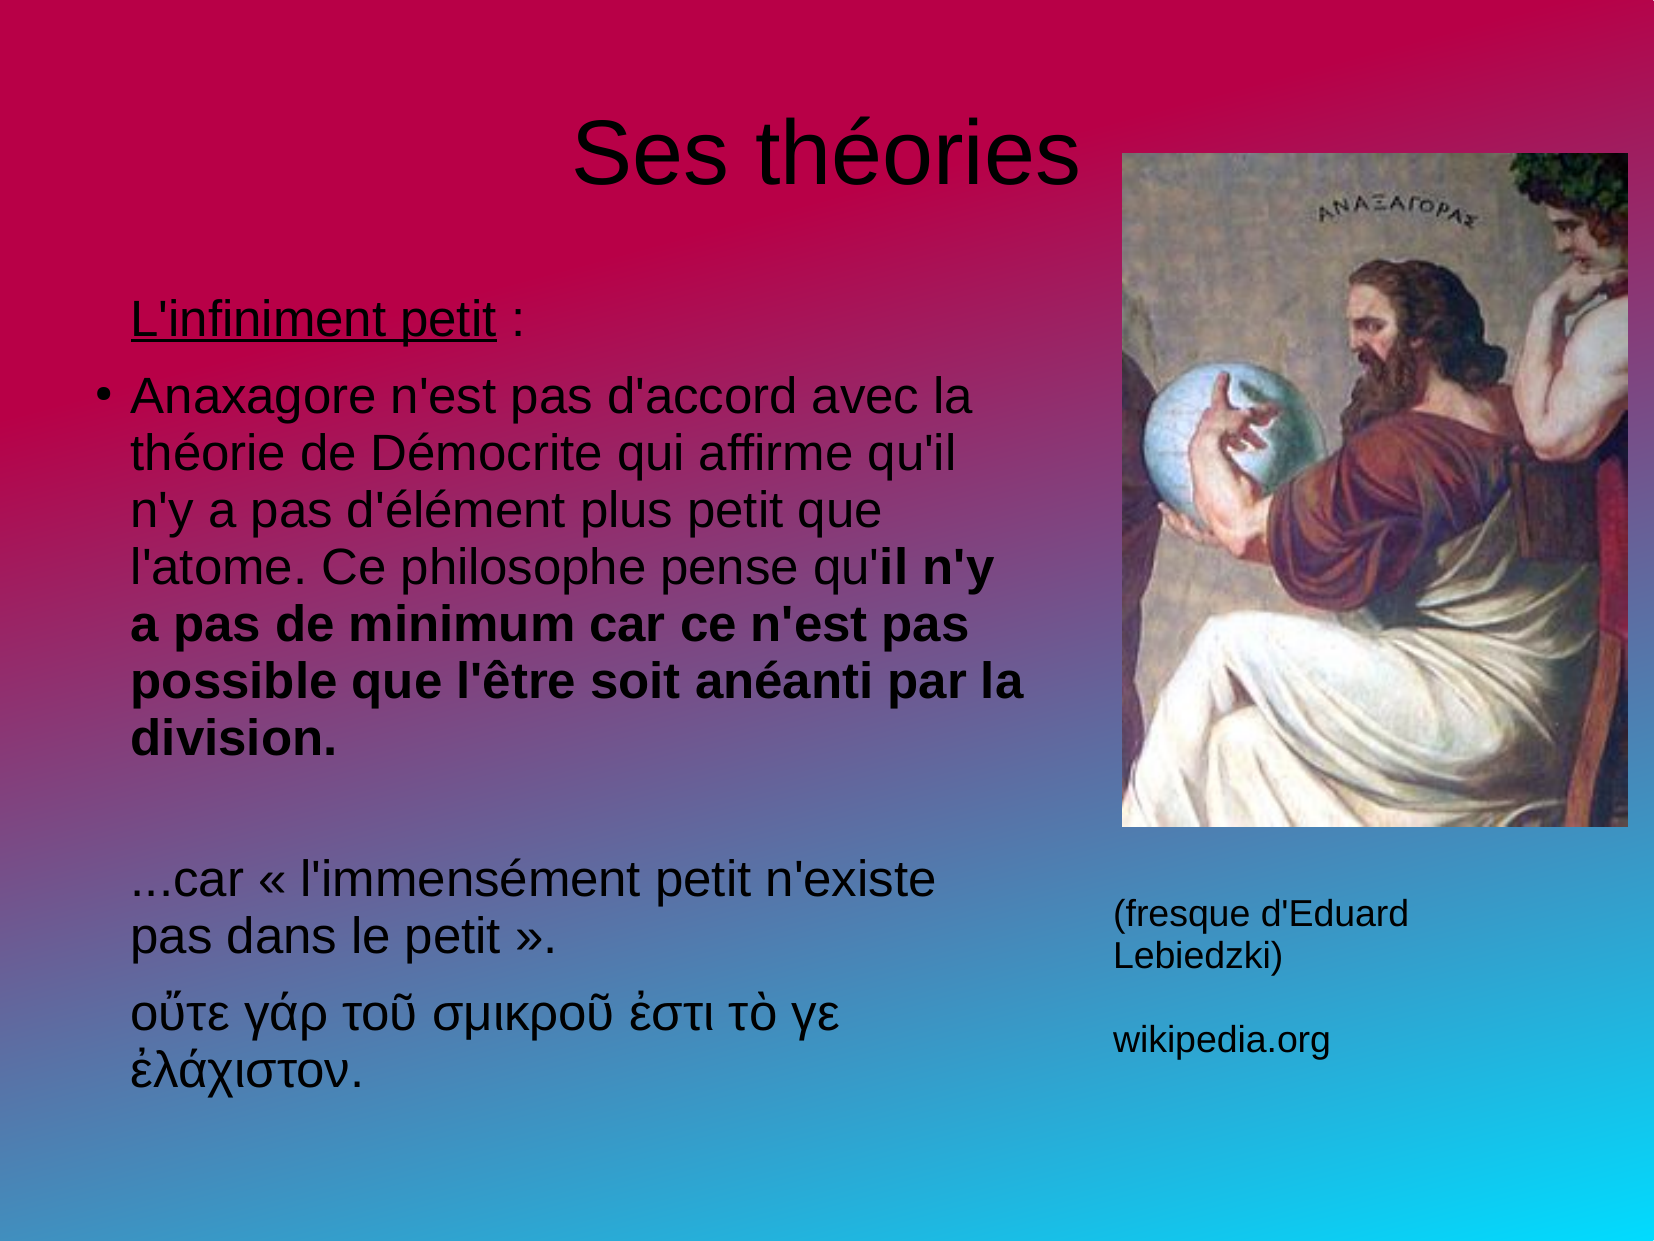

# Ses théories
L'infiniment petit :
Anaxagore n'est pas d'accord avec la théorie de Démocrite qui affirme qu'il n'y a pas d'élément plus petit que l'atome. Ce philosophe pense qu'il n'y a pas de minimum car ce n'est pas possible que l'être soit anéanti par la division.
...car « l'immensément petit n'existe pas dans le petit ».
οὔτε γάρ τοῦ σμικροῦ ἐστι τὸ γε ἐλάχιστον.
(fresque d'Eduard Lebiedzki)
wikipedia.org